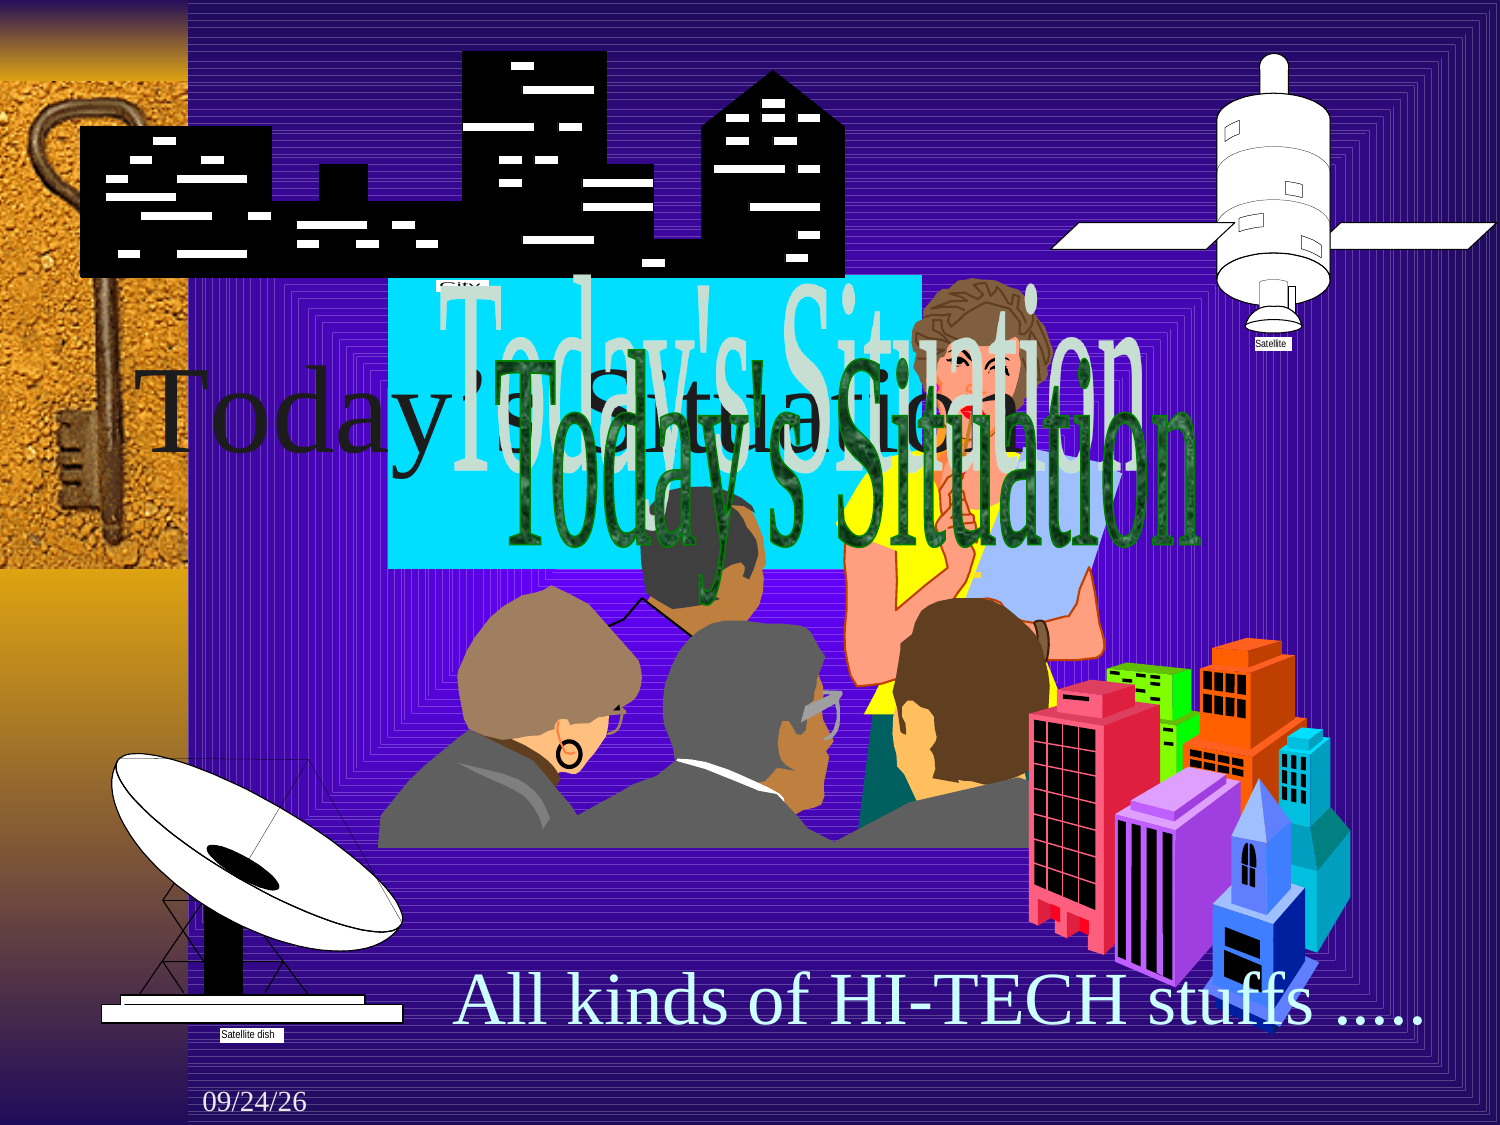

# Today’s Situation
Today's Situation
All kinds of HI-TECH stuffs .....